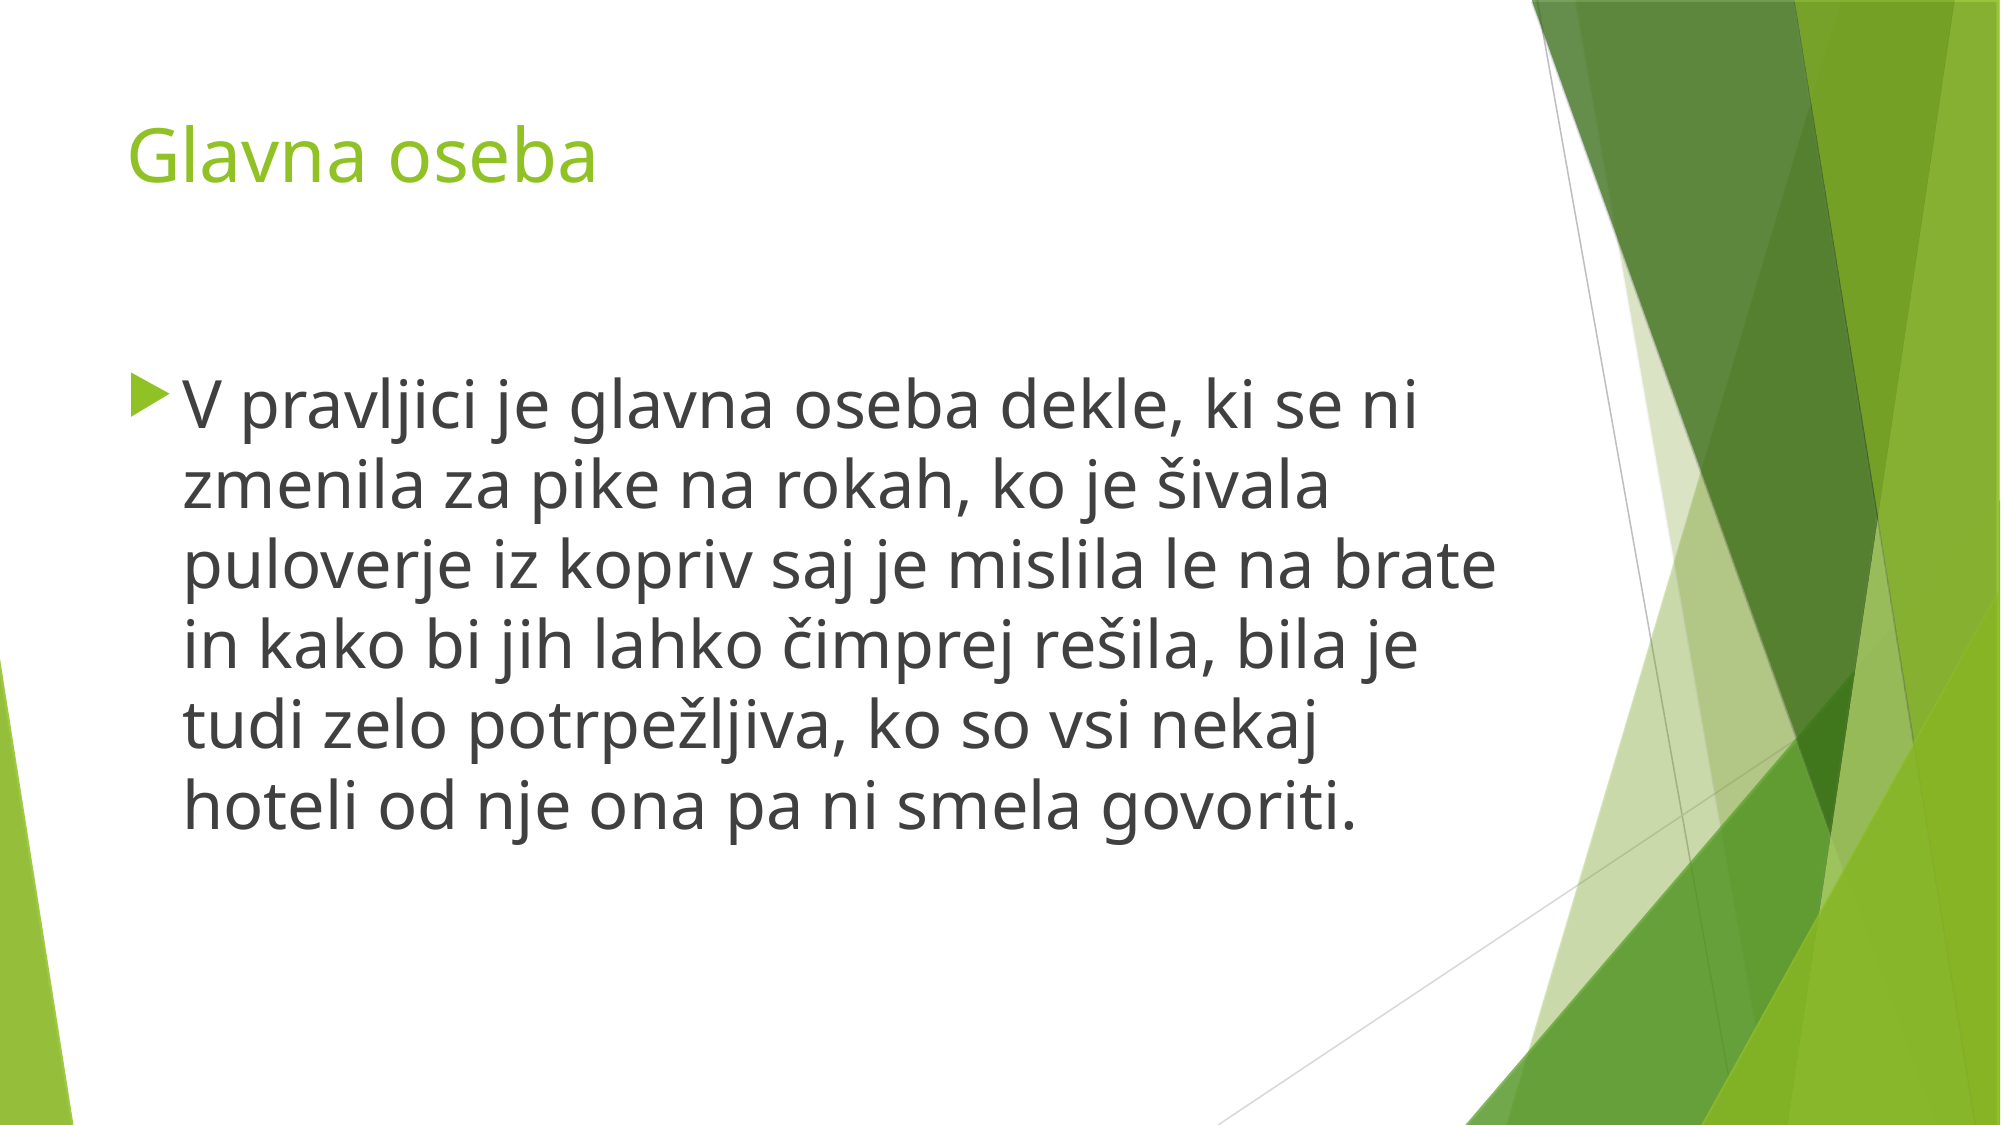

# Glavna oseba
V pravljici je glavna oseba dekle, ki se ni zmenila za pike na rokah, ko je šivala puloverje iz kopriv saj je mislila le na brate in kako bi jih lahko čimprej rešila, bila je tudi zelo potrpežljiva, ko so vsi nekaj hoteli od nje ona pa ni smela govoriti.